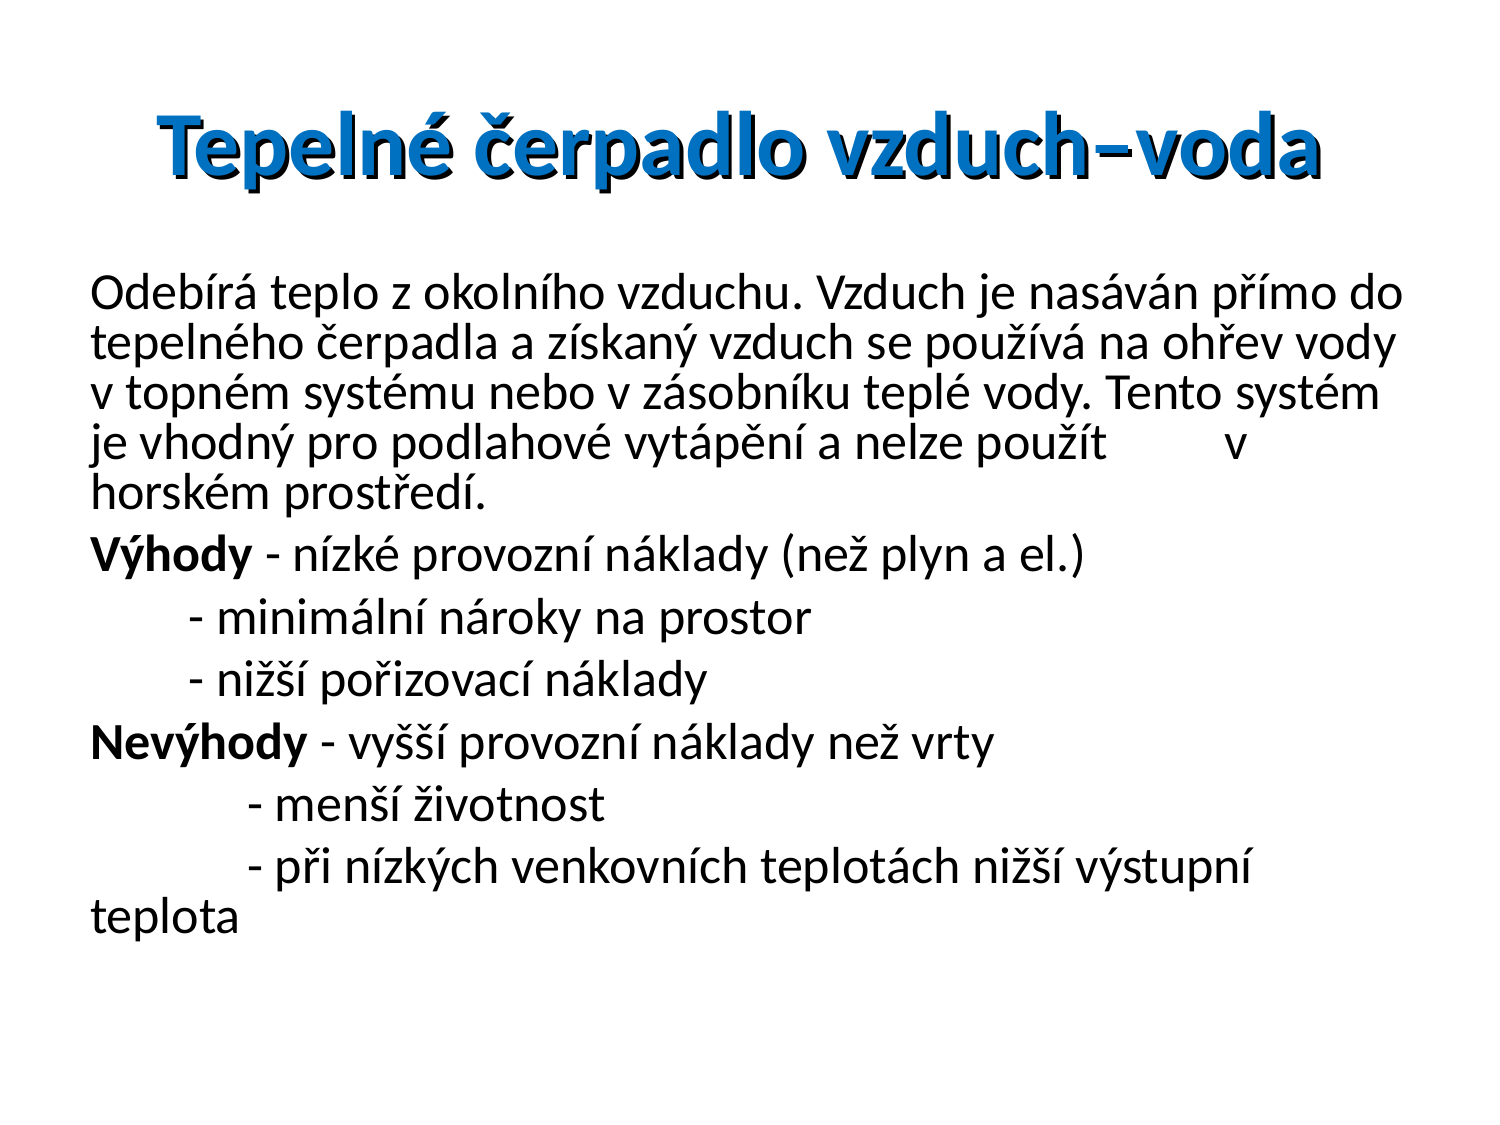

# Tepelné čerpadlo vzduch–voda
Odebírá teplo z okolního vzduchu. Vzduch je nasáván přímo do tepelného čerpadla a získaný vzduch se používá na ohřev vody v topném systému nebo v zásobníku teplé vody. Tento systém je vhodný pro podlahové vytápění a nelze použít v horském prostředí.
Výhody - nízké provozní náklady (než plyn a el.)
	 - minimální nároky na prostor
	 - nižší pořizovací náklady
Nevýhody - vyšší provozní náklady než vrty
	 - menší životnost
	 - při nízkých venkovních teplotách nižší výstupní 	 teplota